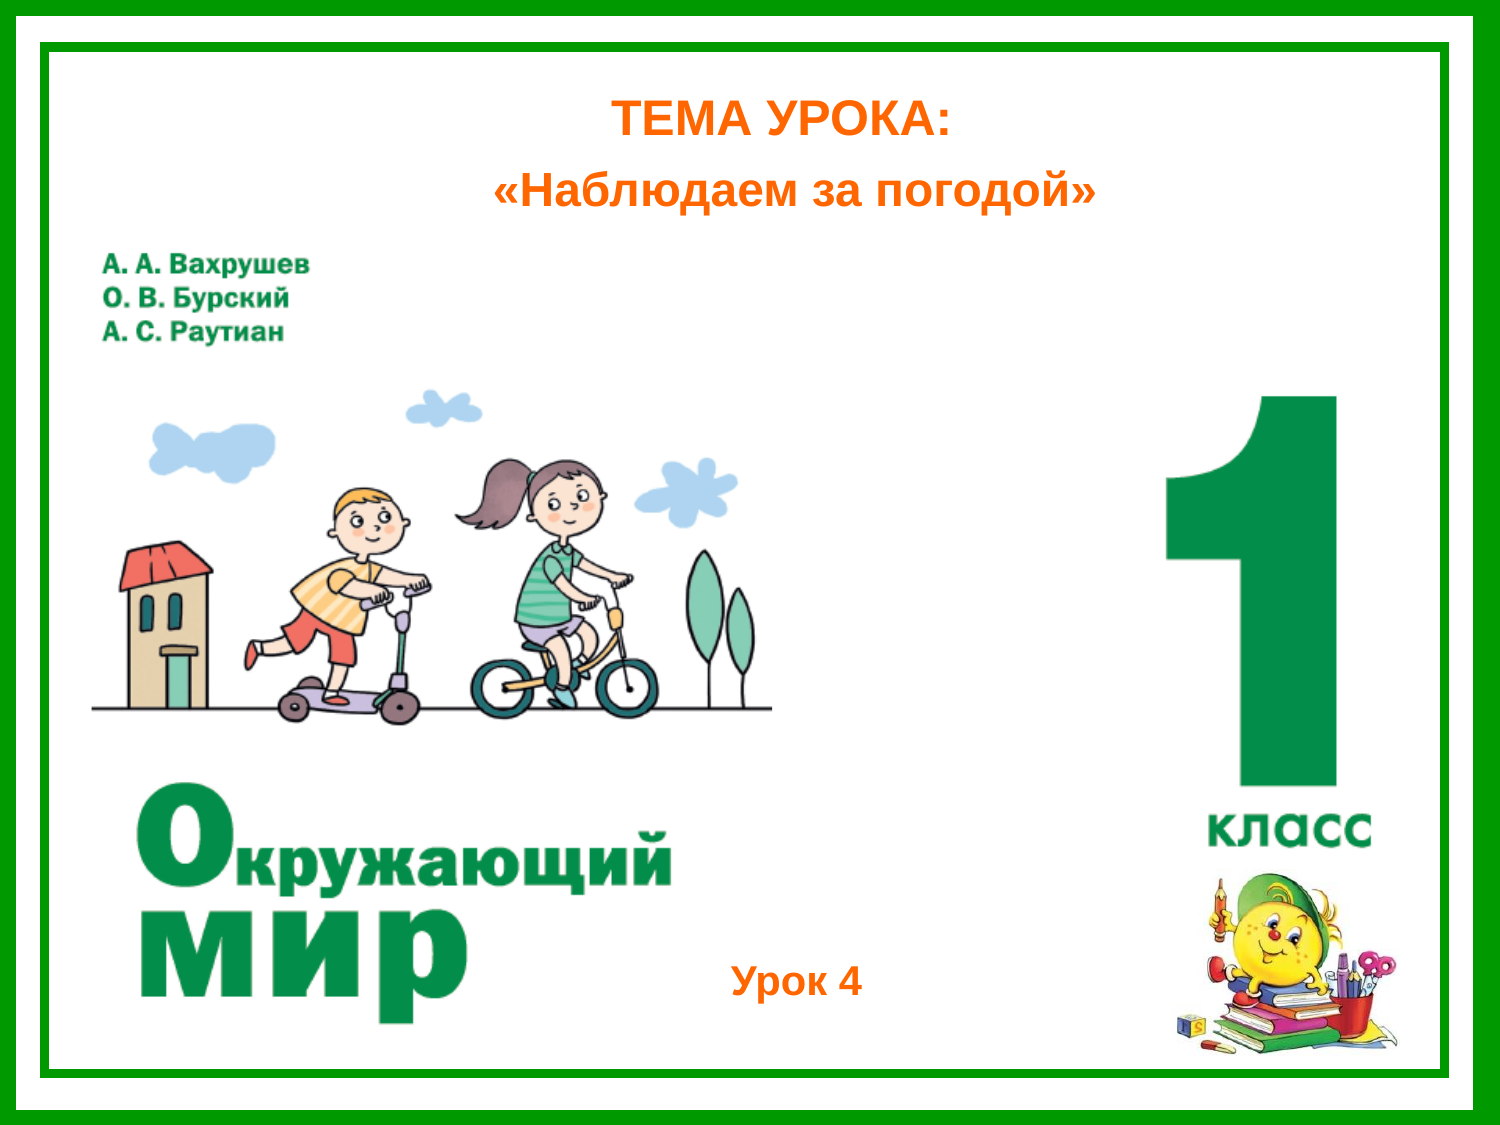

ТЕМА УРОКА:
 «Наблюдаем за погодой»
Урок 4